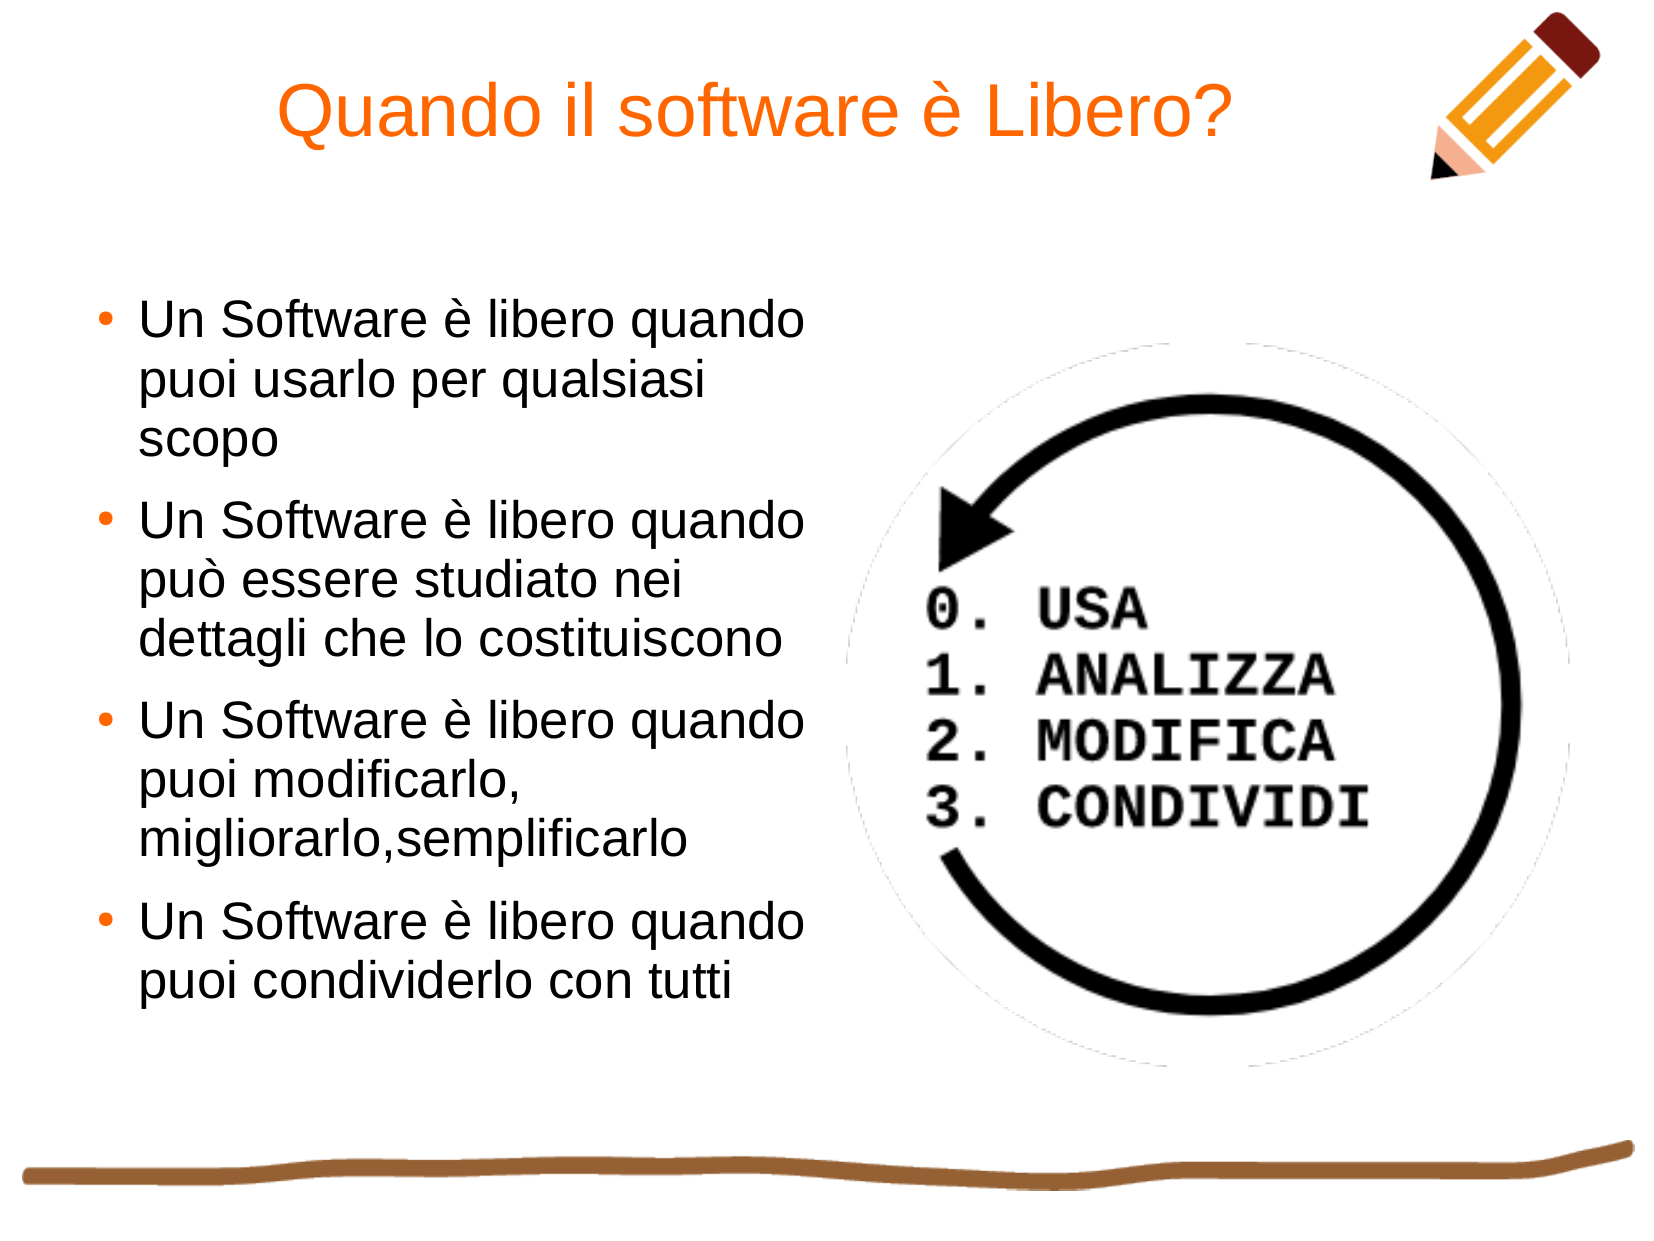

# Quando il software è Libero?
Un Software è libero quando puoi usarlo per qualsiasi scopo
Un Software è libero quando può essere studiato nei dettagli che lo costituiscono
Un Software è libero quando puoi modificarlo, migliorarlo,semplificarlo
Un Software è libero quando puoi condividerlo con tutti